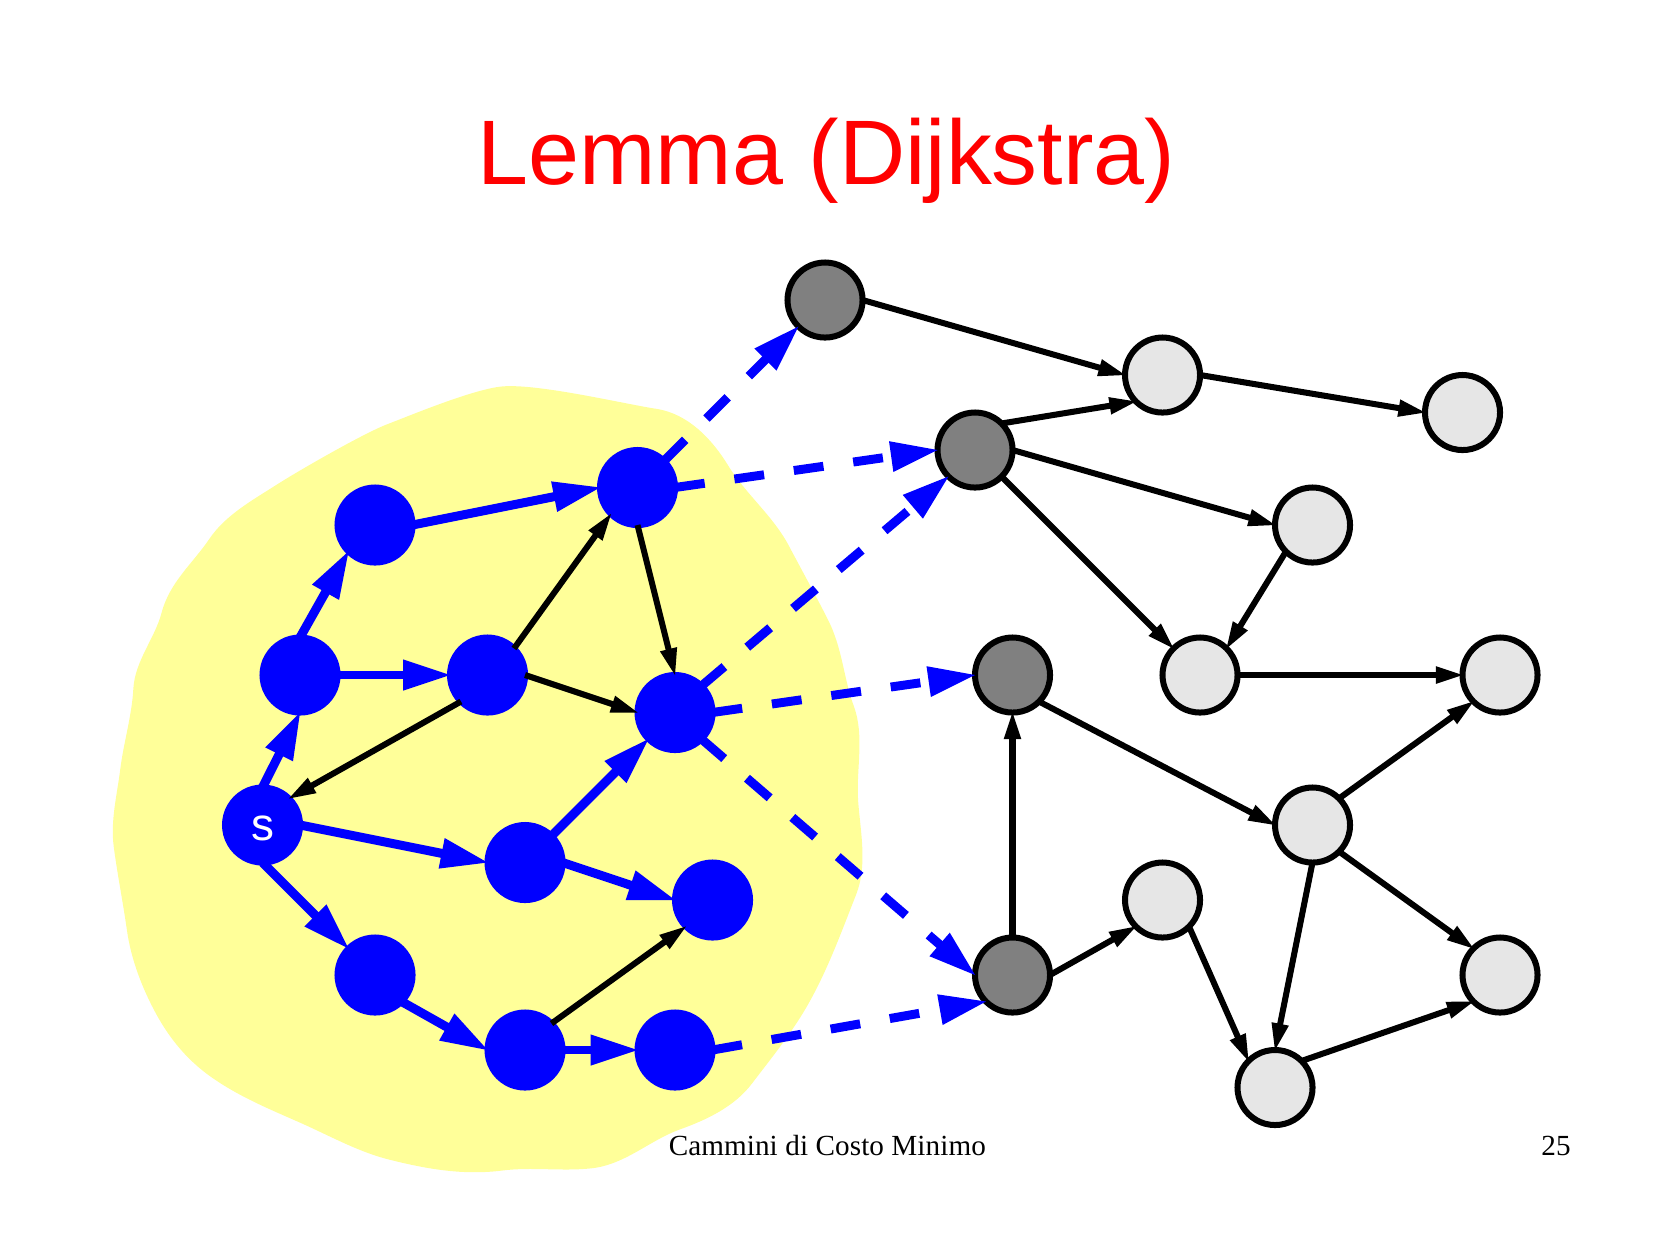

# Lemma (Dijkstra)
s
Cammini di Costo Minimo
25